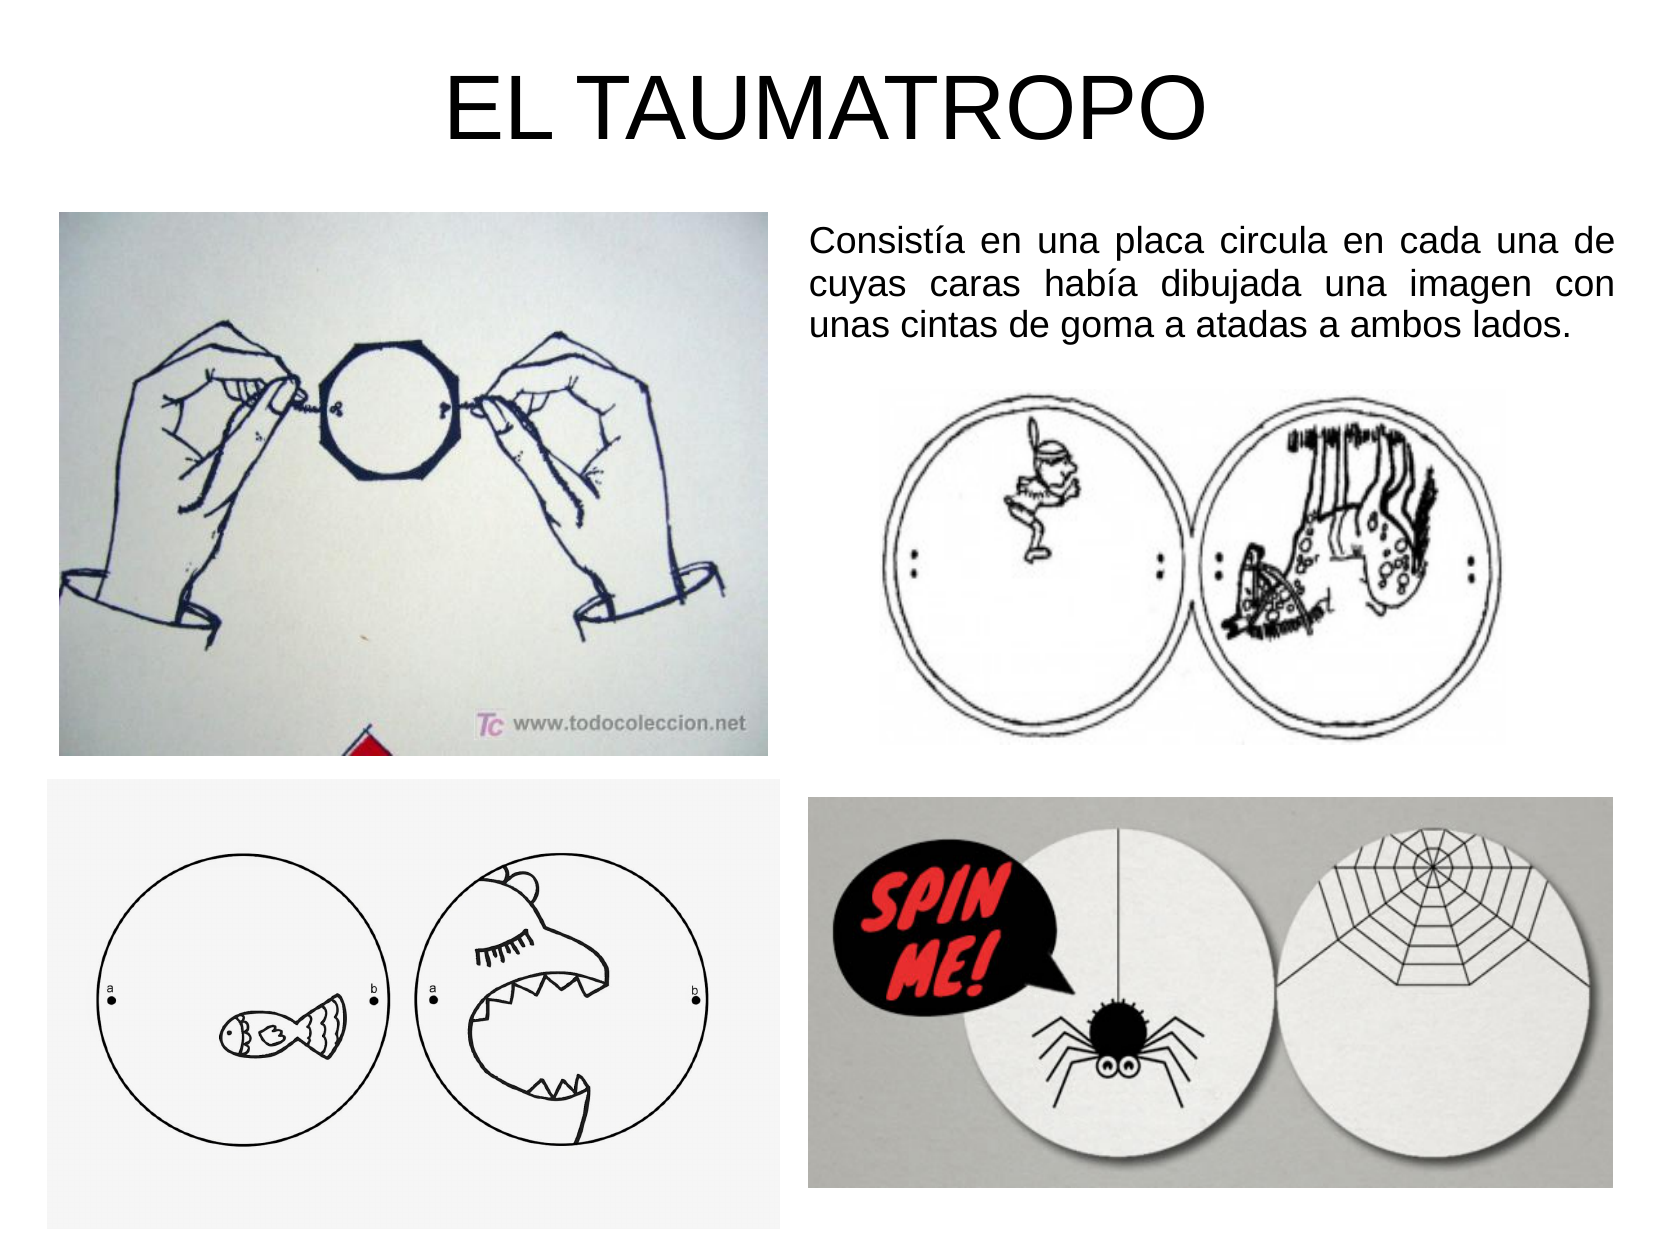

# EL TAUMATROPO
Consistía en una placa circula en cada una de cuyas caras había dibujada una imagen con unas cintas de goma a atadas a ambos lados.